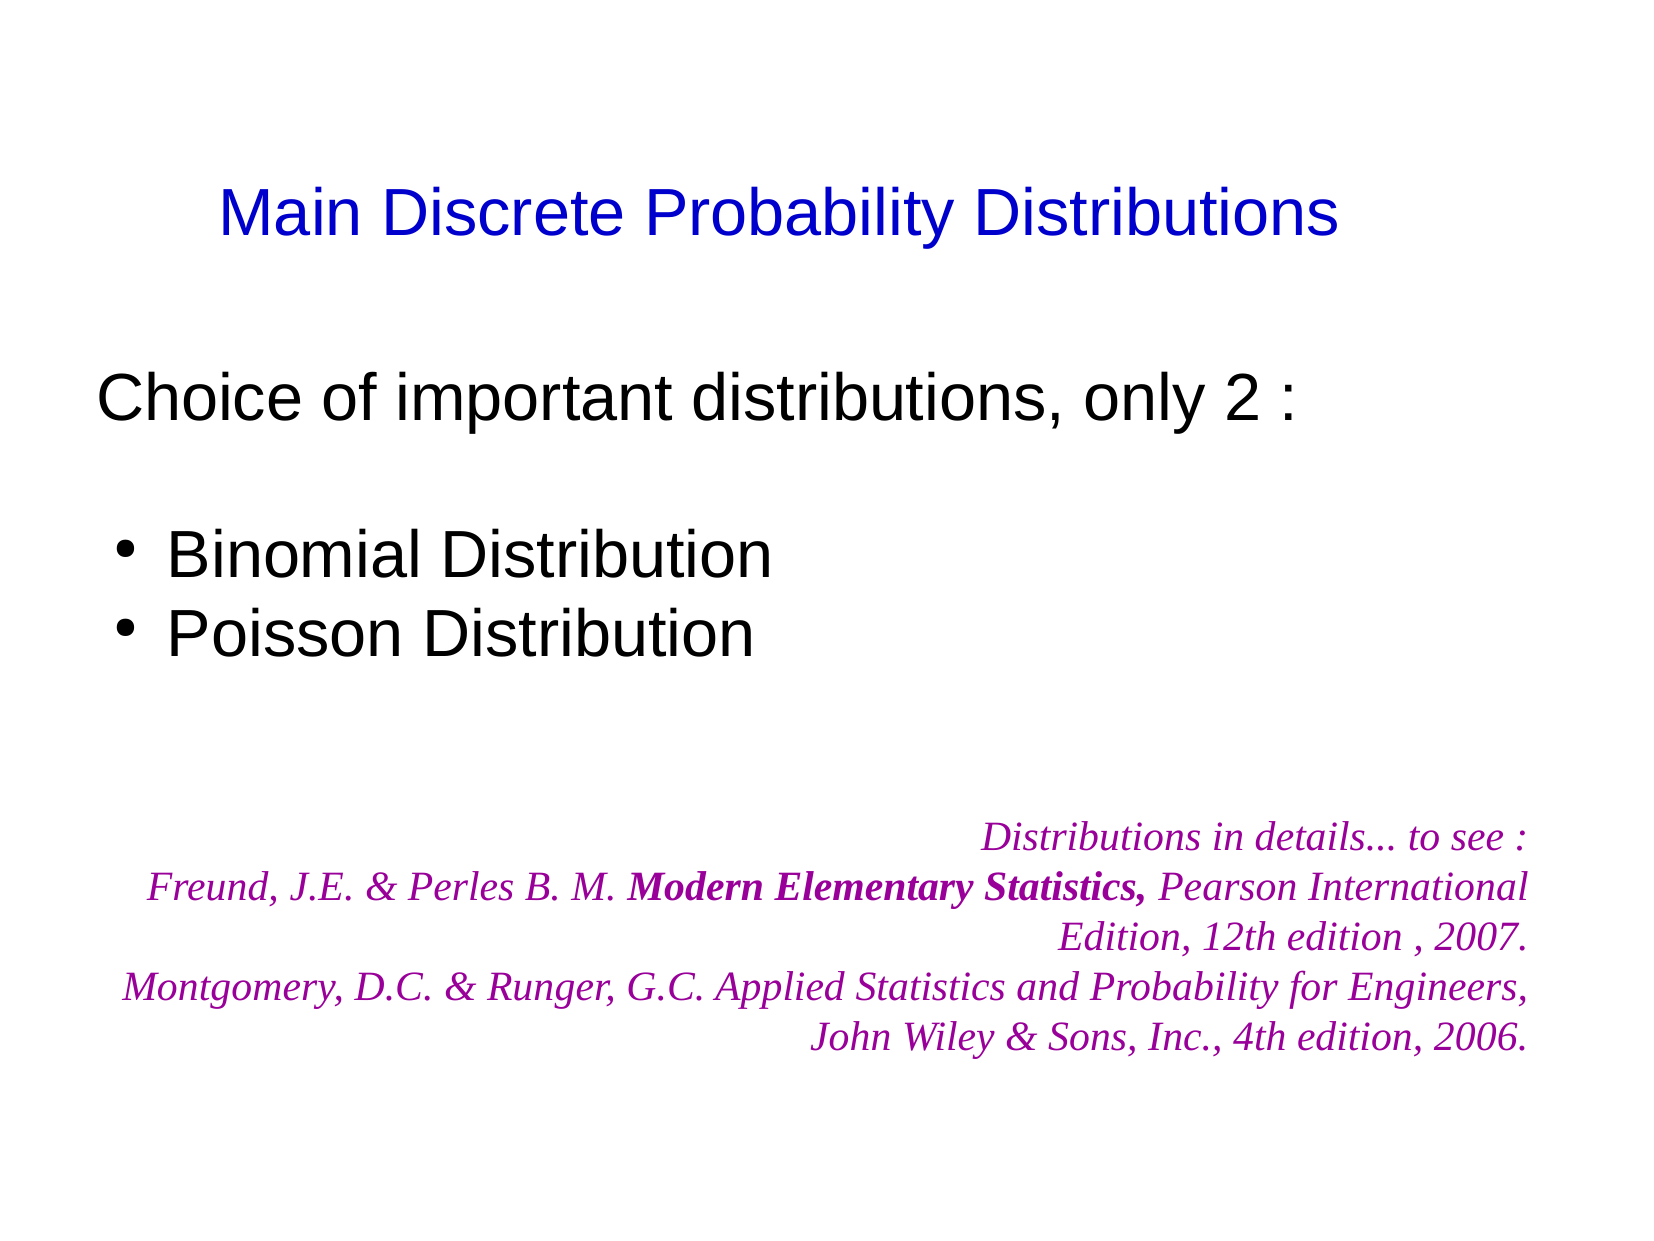

Main Discrete Probability Distributions
# Choice of important distributions, only 2 :
Binomial Distribution
Poisson Distribution
Distributions in details... to see :
Freund, J.E. & Perles B. M. Modern Elementary Statistics, Pearson International Edition, 12th edition , 2007.
Montgomery, D.C. & Runger, G.C. Applied Statistics and Probability for Engineers, John Wiley & Sons, Inc., 4th edition, 2006.